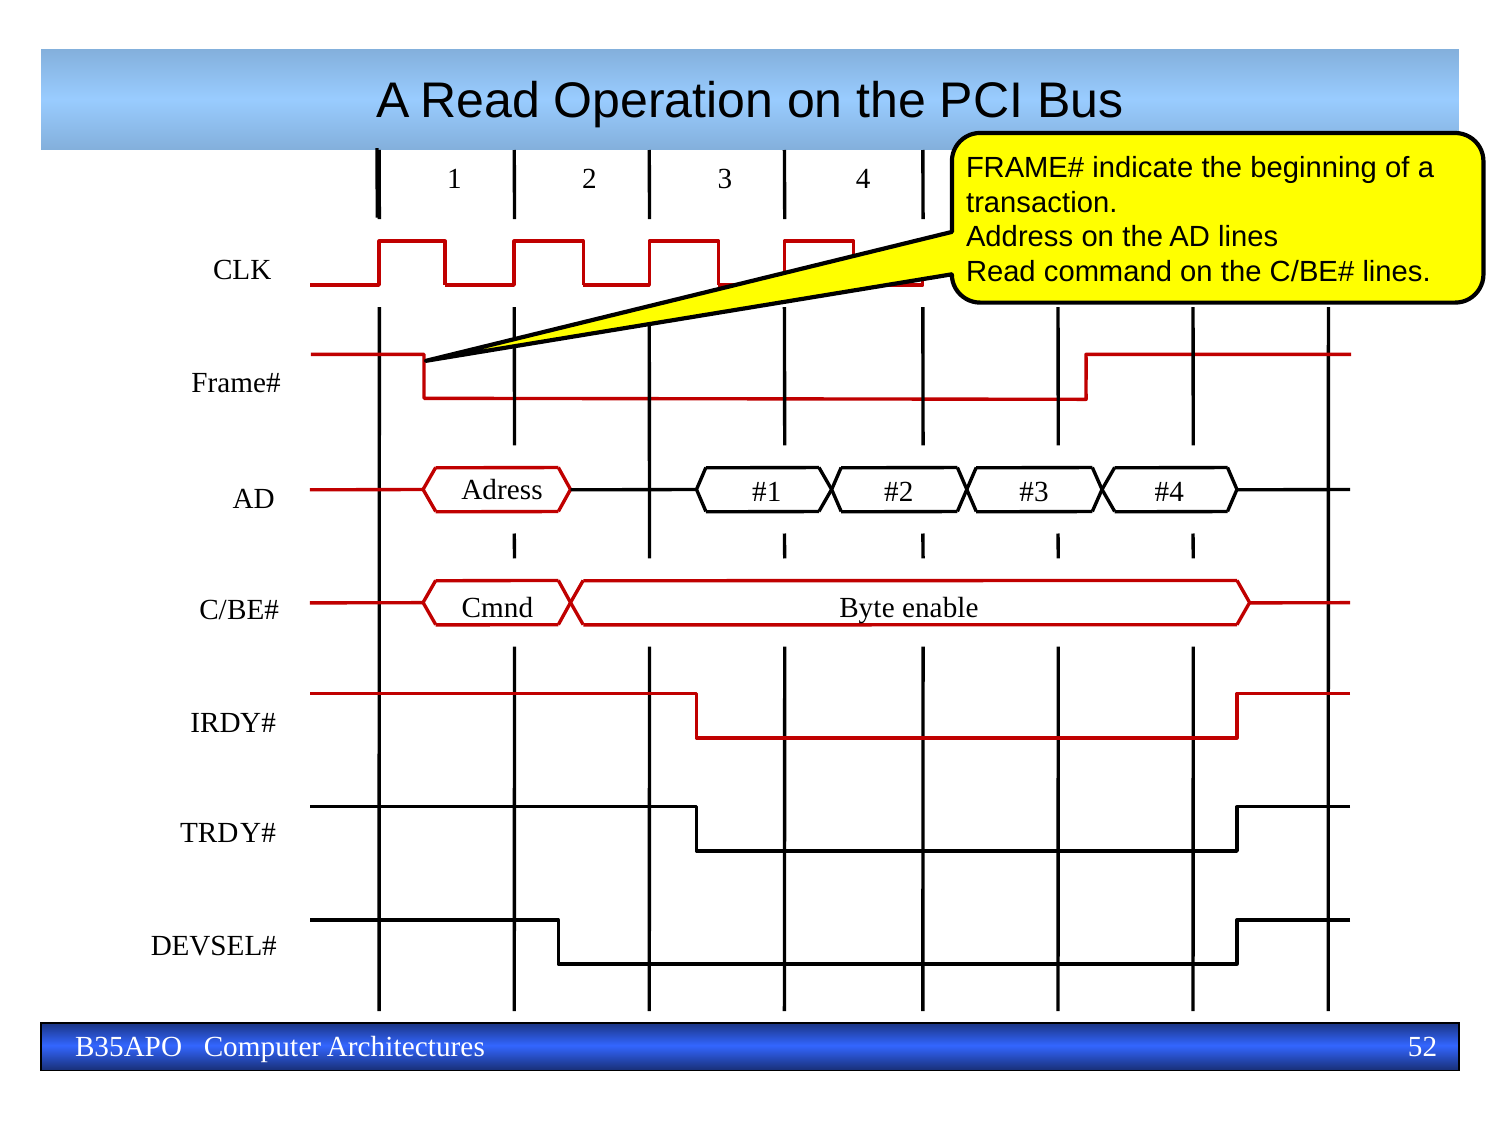

# A Read Operation on the PCI Bus
FRAME# indicate the beginning of a transaction.
Address on the AD lines
Read command on the C/BE# lines.
1
2
3
4
5
6
7
CLK
Frame#
Adress
#1
#2
#3
#4
AD
Cmnd
Byte enable
C/BE#
IRD
Y#
TRD
Y#
DEVSEL#
B35APO Computer Architectures
52